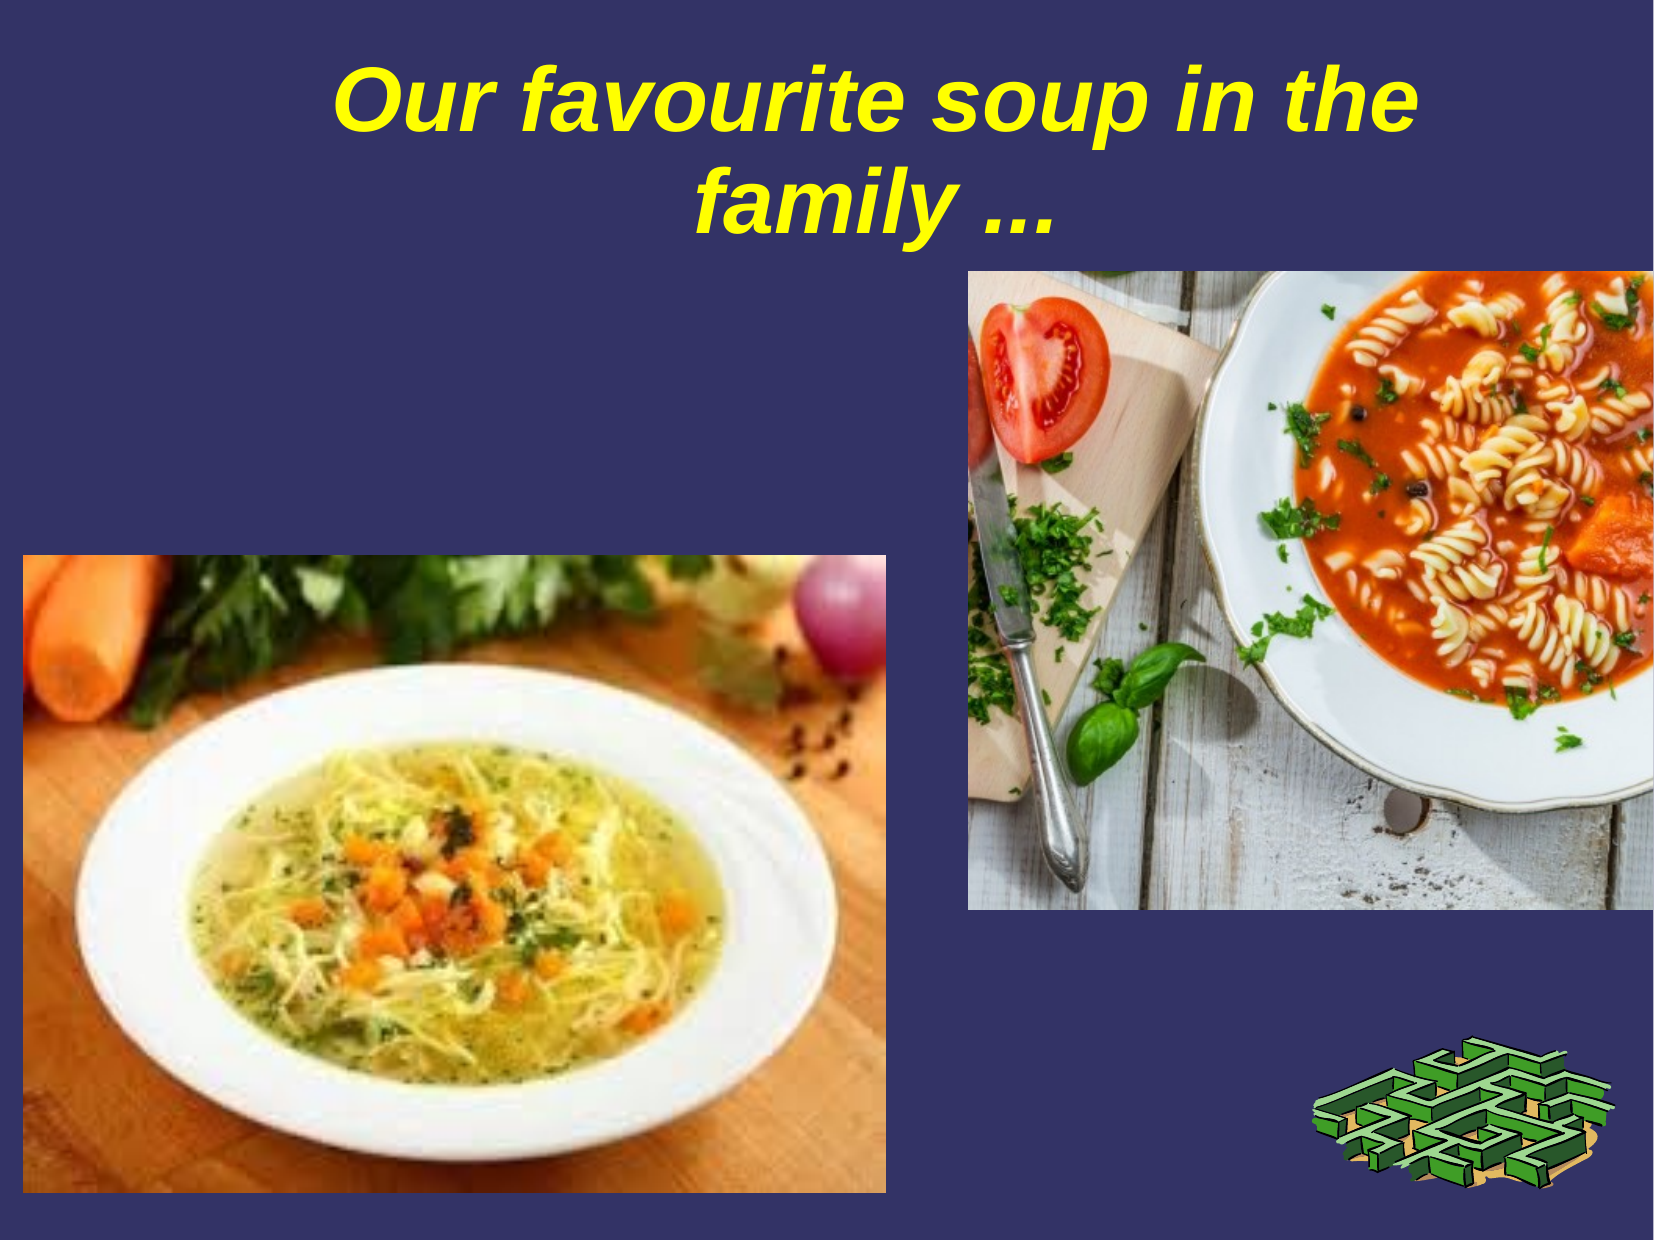

# Our favourite soup in the family ...